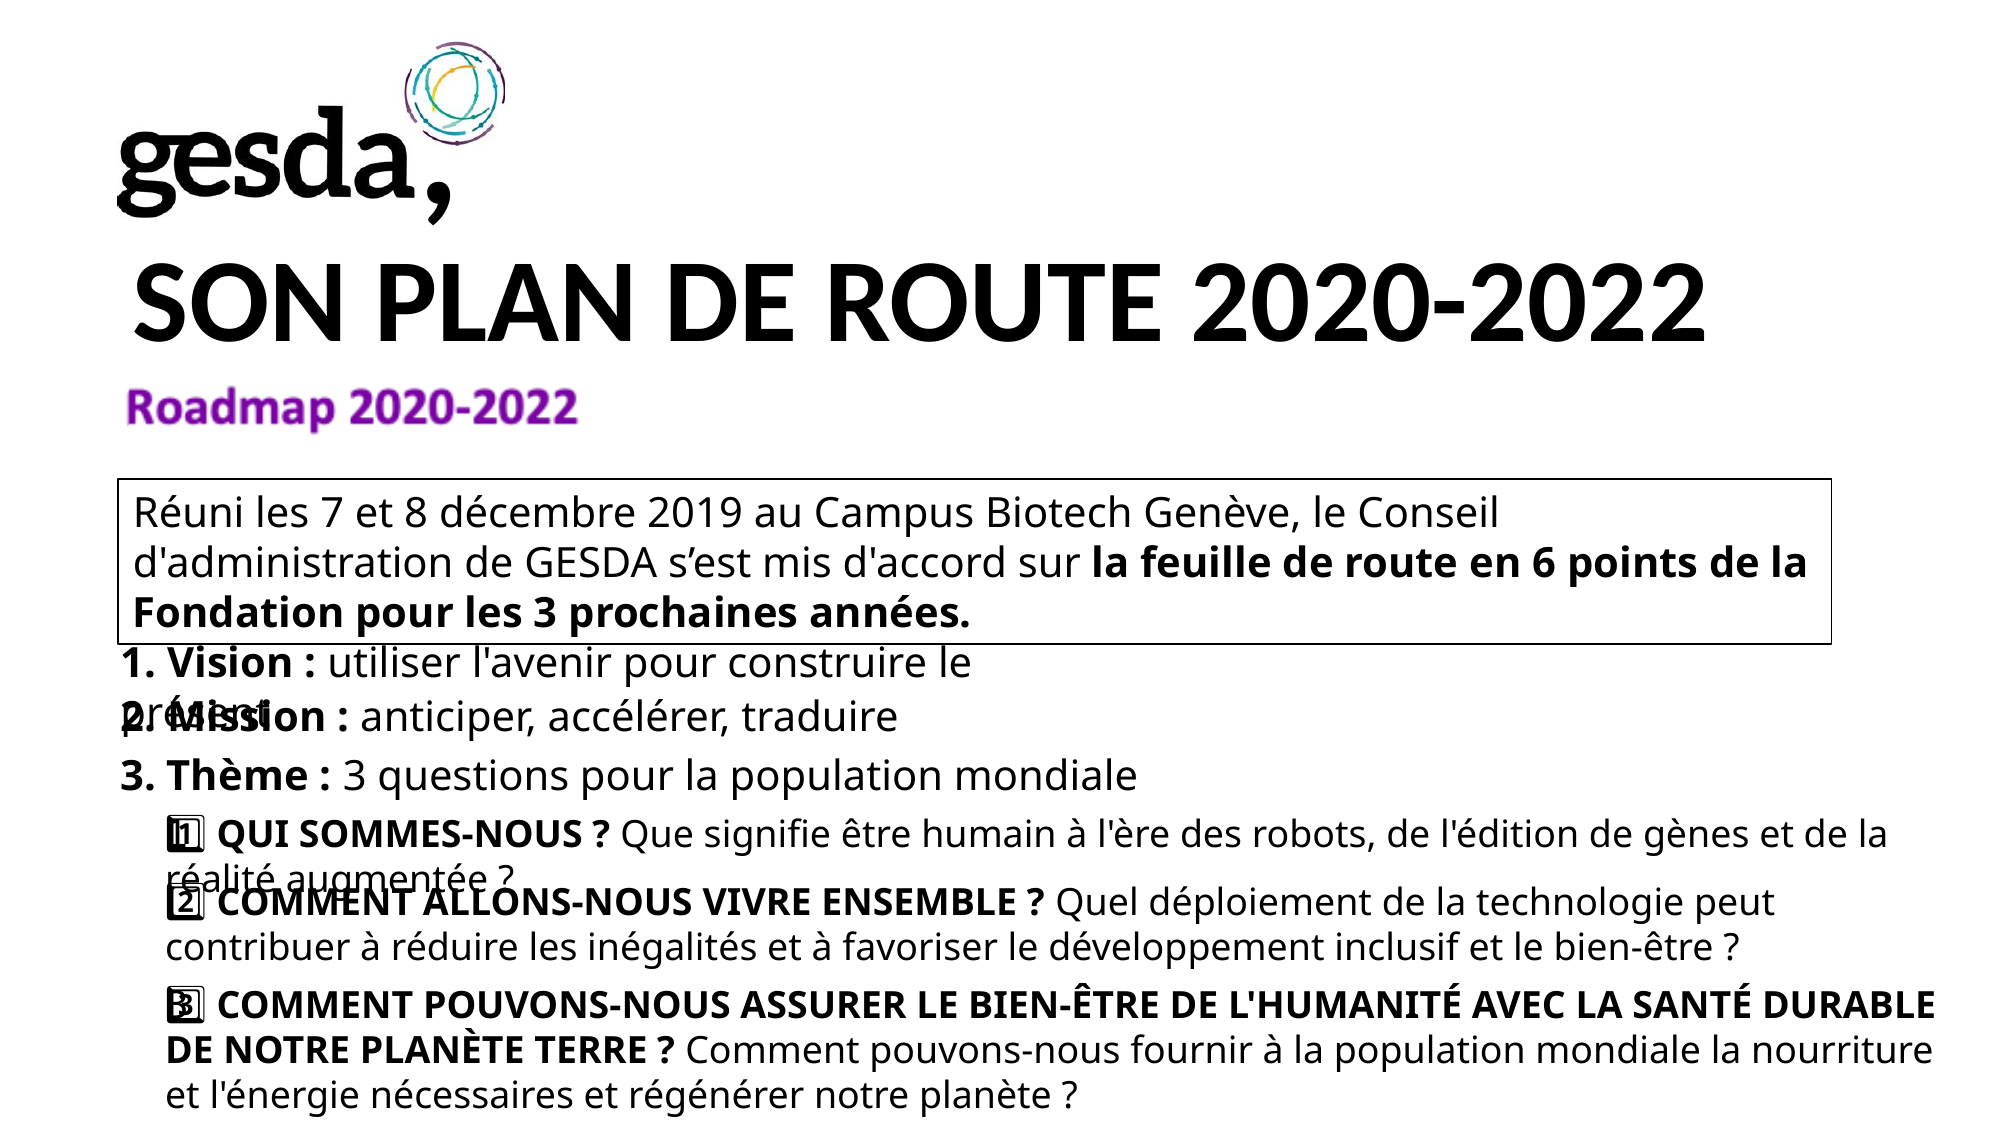

,
SON PLAN DE ROUTE 2020-2022
Réuni les 7 et 8 décembre 2019 au Campus Biotech Genève, le Conseil d'administration de GESDA s’est mis d'accord sur la feuille de route en 6 points de la Fondation pour les 3 prochaines années.
1. Vision : utiliser l'avenir pour construire le présent
2. Mission : anticiper, accélérer, traduire
3. Thème : 3 questions pour la population mondiale
1️⃣ QUI SOMMES-NOUS ? Que signifie être humain à l'ère des robots, de l'édition de gènes et de la réalité augmentée ?
2️⃣ COMMENT ALLONS-NOUS VIVRE ENSEMBLE ? Quel déploiement de la technologie peut contribuer à réduire les inégalités et à favoriser le développement inclusif et le bien-être ?
3️⃣ COMMENT POUVONS-NOUS ASSURER LE BIEN-ÊTRE DE L'HUMANITÉ AVEC LA SANTÉ DURABLE DE NOTRE PLANÈTE TERRE ? Comment pouvons-nous fournir à la population mondiale la nourriture et l'énergie nécessaires et régénérer notre planète ?